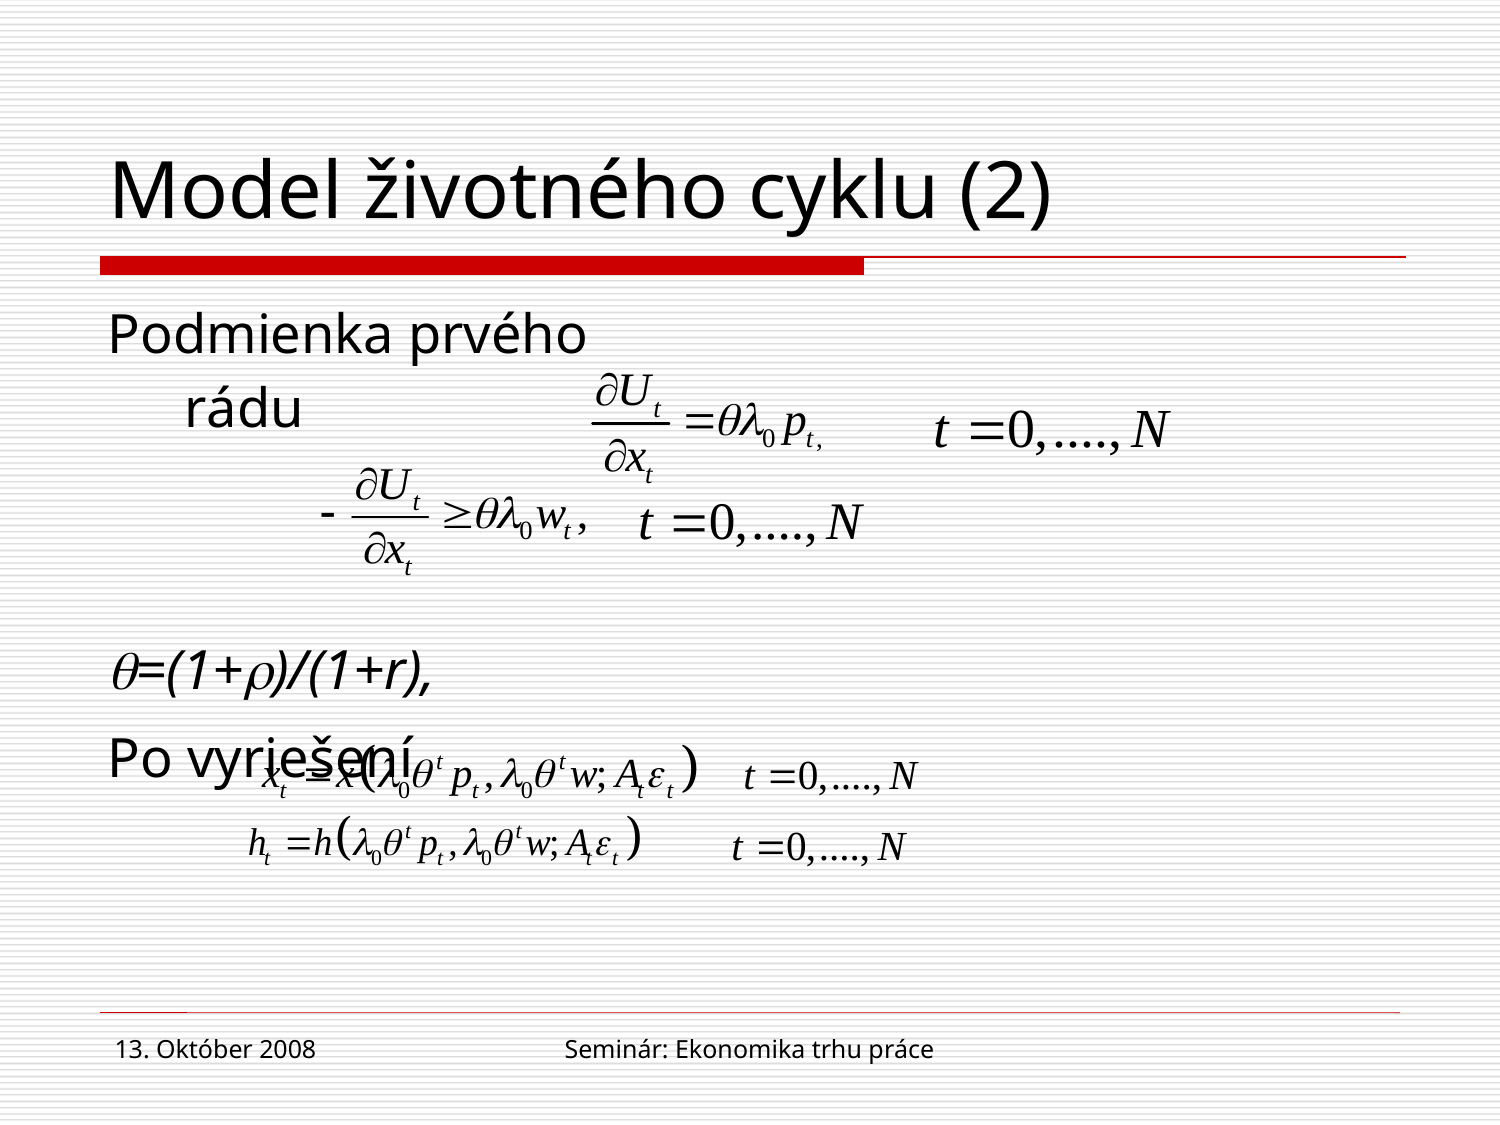

# Model životného cyklu (2)‏
Podmienka prvého rádu
=(1+)/(1+r),
Po vyriešení